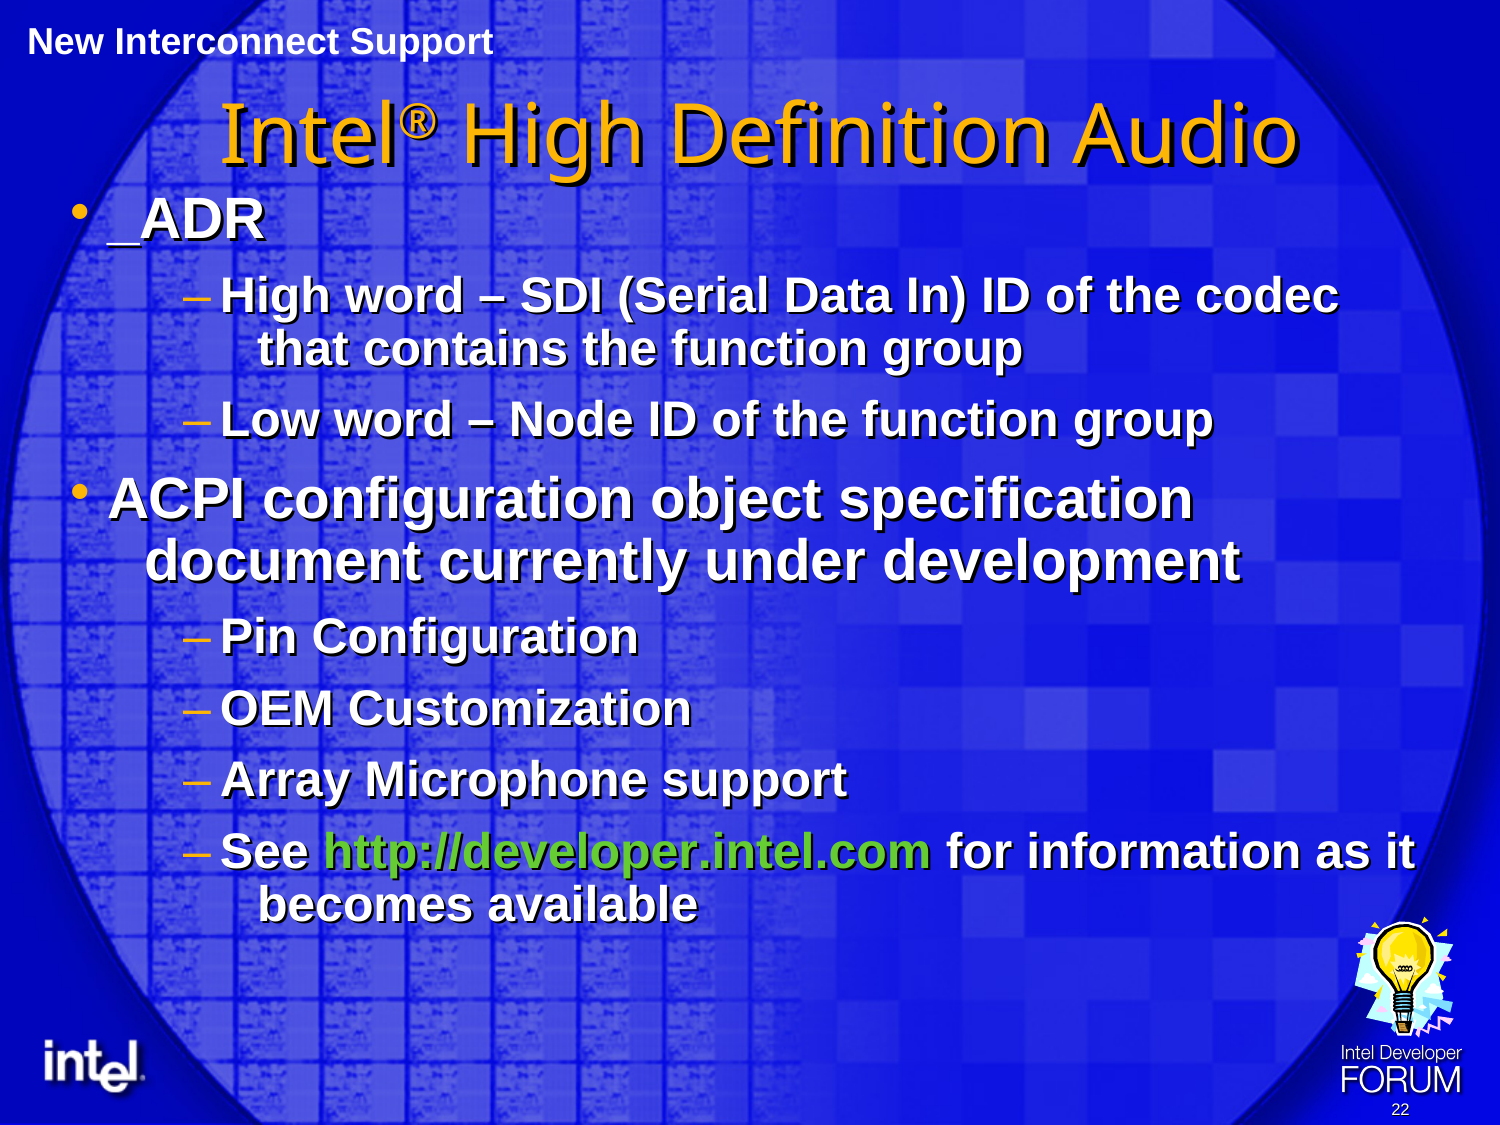

New Interconnect Support
# Intel® High Definition Audio
_ADR
High word – SDI (Serial Data In) ID of the codec that contains the function group
Low word – Node ID of the function group
ACPI configuration object specification document currently under development
Pin Configuration
OEM Customization
Array Microphone support
See http://developer.intel.com for information as it becomes available